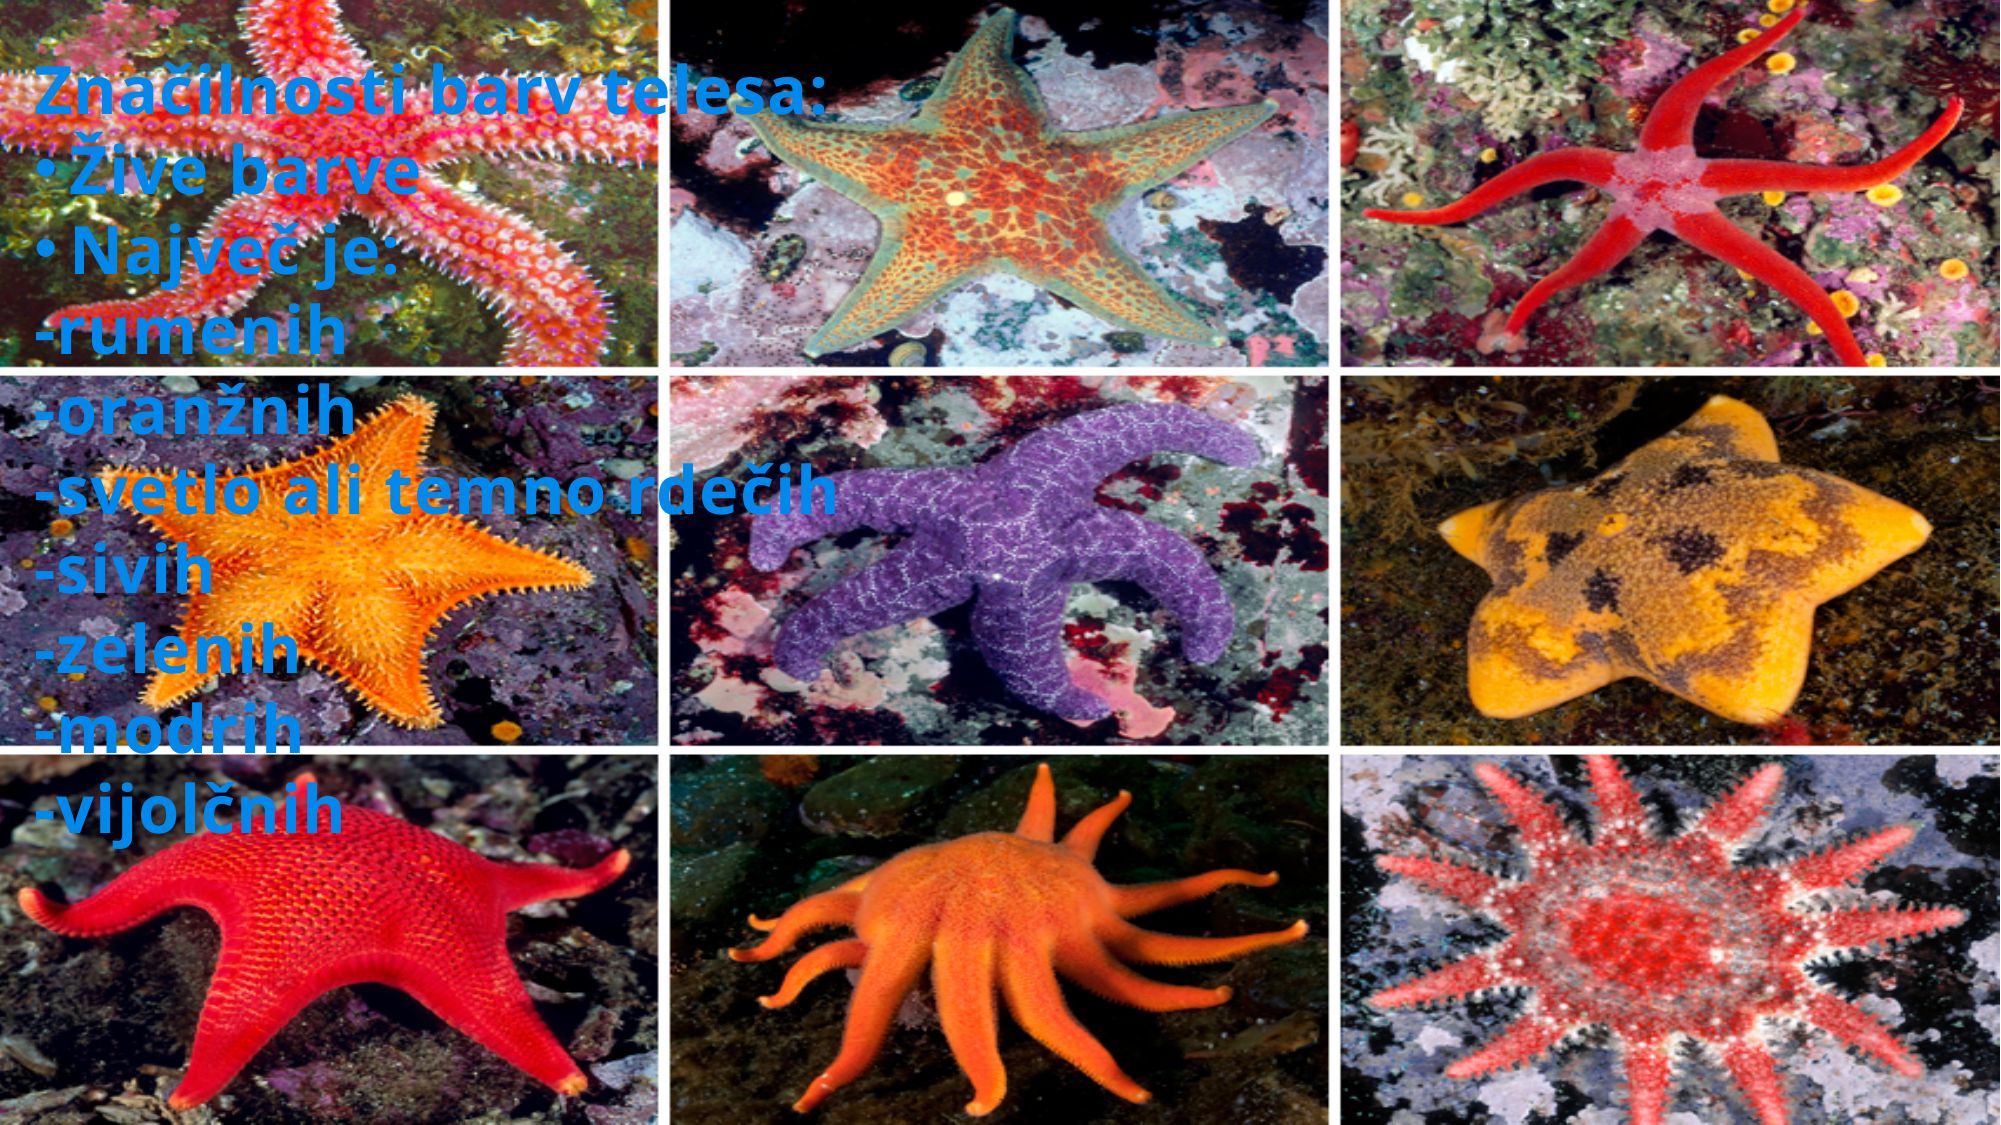

Značilnosti barv telesa:
Žive barve
Največ je:
-rumenih
-oranžnih
-svetlo ali temno rdečih
-sivih
-zelenih
-modrih
-vijolčnih
#